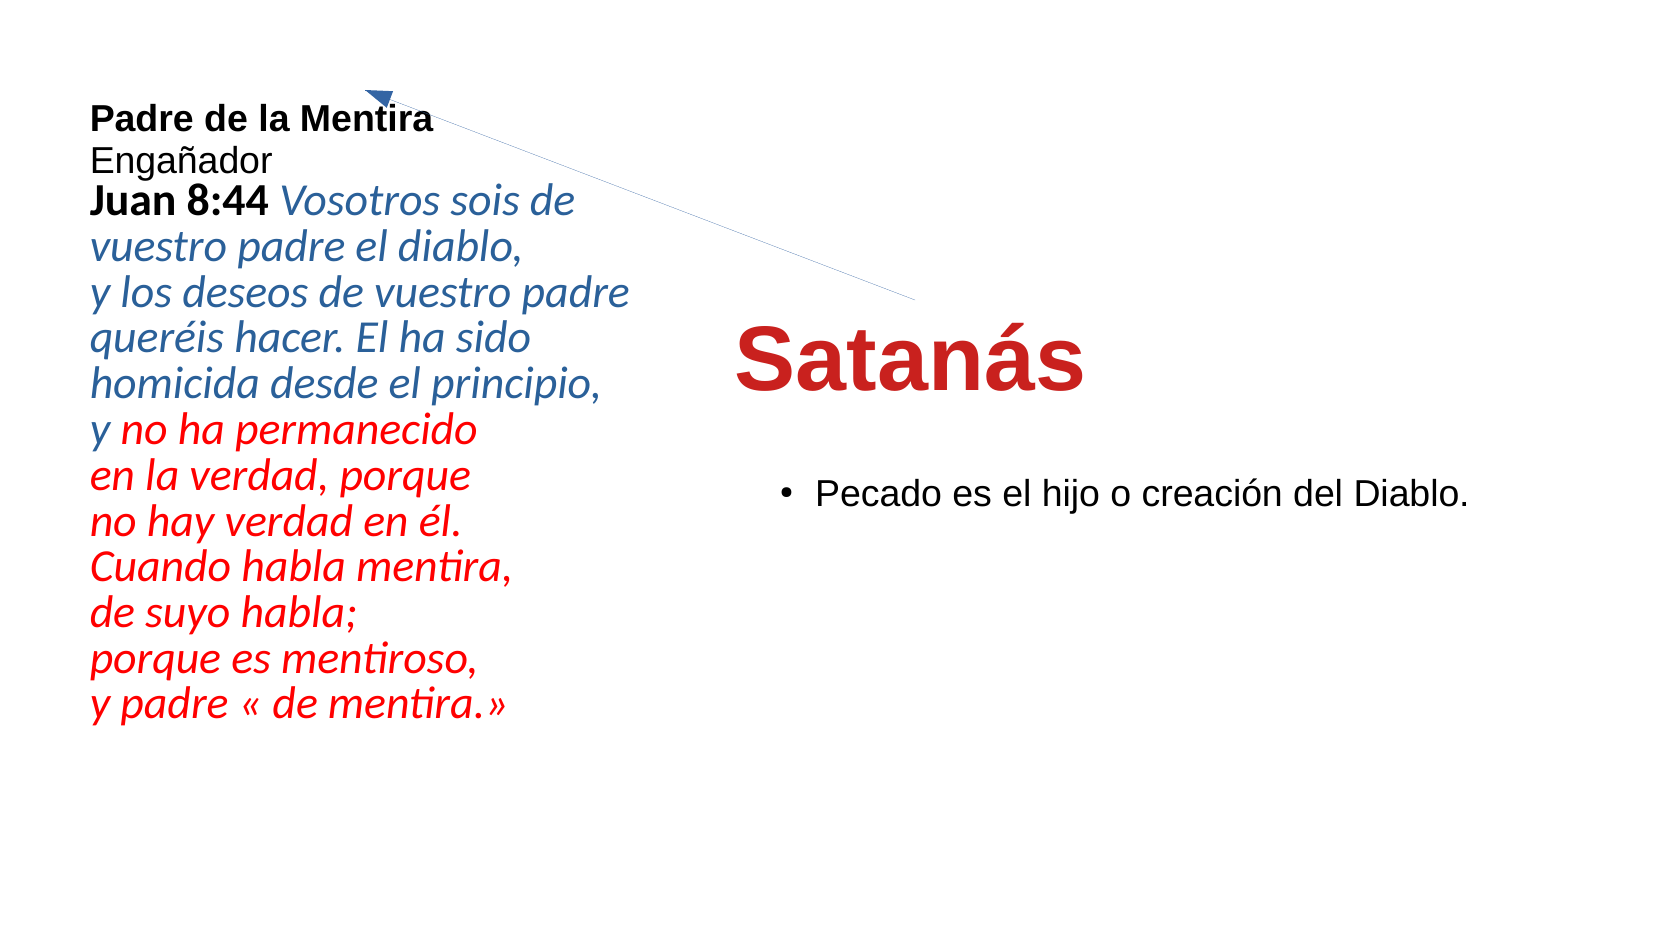

Padre de la Mentira
Engañador
Juan 8:44 Vosotros sois de
vuestro padre el diablo,
y los deseos de vuestro padre
queréis hacer. El ha sido
homicida desde el principio,
y no ha permanecido
en la verdad, porque
no hay verdad en él.
Cuando habla mentira,
de suyo habla;
porque es mentiroso,
y padre « de mentira.»
Satanás
Pecado es el hijo o creación del Diablo.